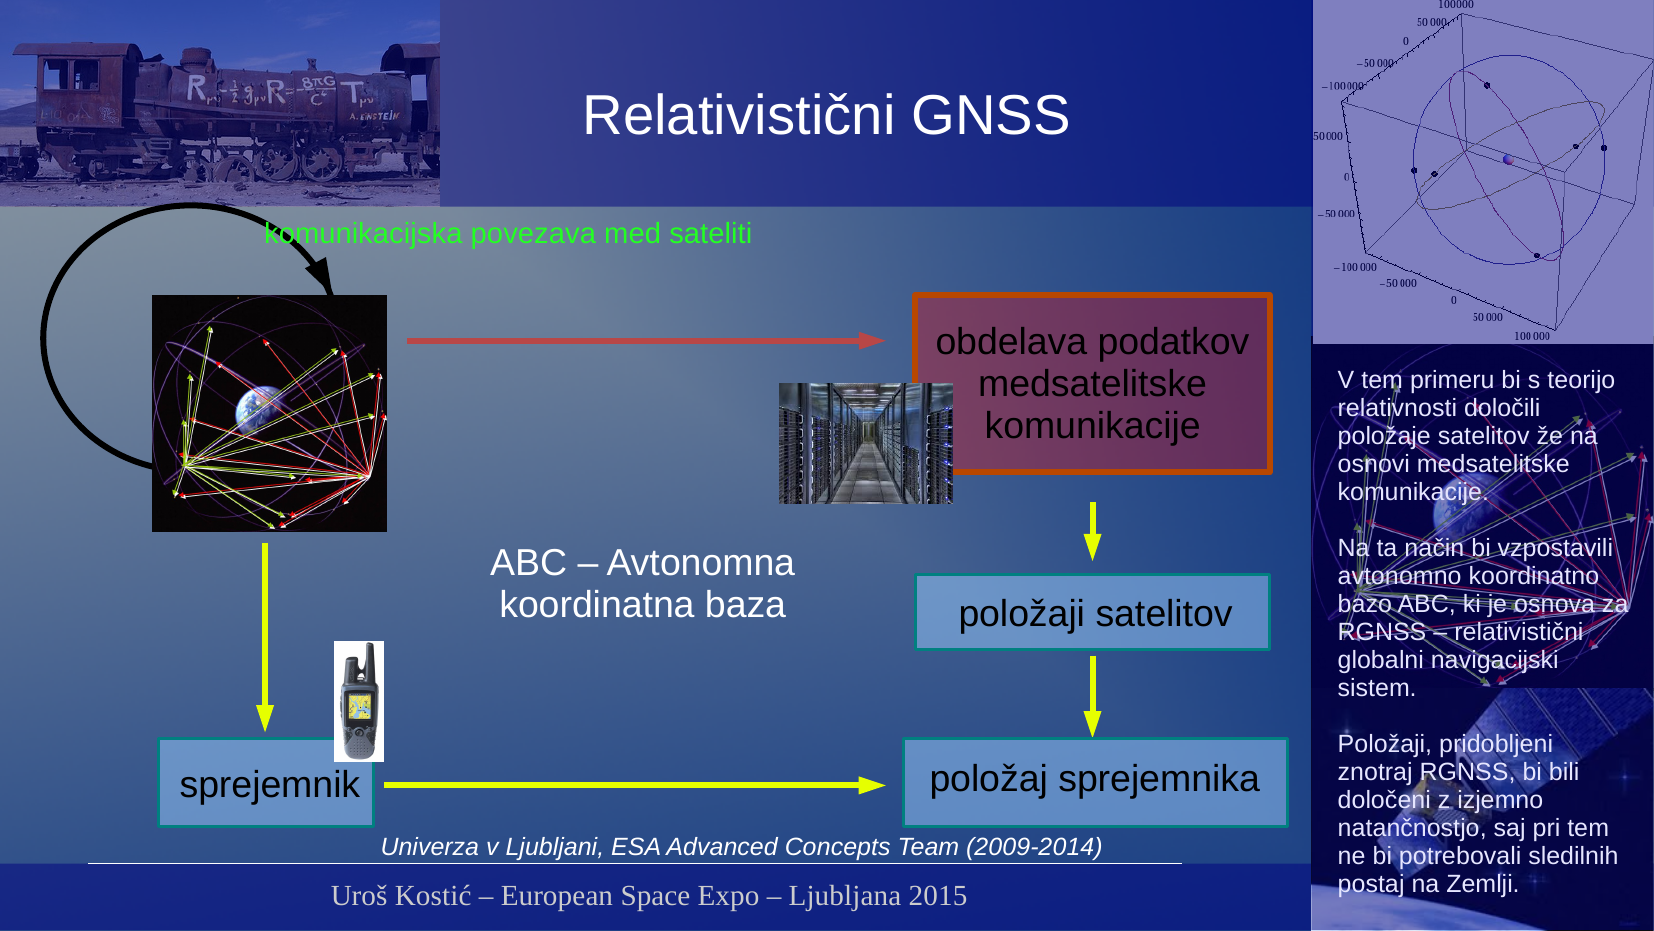

# Relativistični GNSS
komunikacijska povezava med sateliti
obdelava podatkov
medsatelitske
komunikacije
V tem primeru bi s teorijo relativnosti določili položaje satelitov že na osnovi medsatelitske komunikacije.
Na ta način bi vzpostavili avtonomno koordinatno bazo ABC, ki je osnova za RGNSS – relativistični globalni navigacijski sistem.
Položaji, pridobljeni znotraj RGNSS, bi bili določeni z izjemno natančnostjo, saj pri tem ne bi potrebovali sledilnih postaj na Zemlji.
ABC – Avtonomna
koordinatna baza
položaji satelitov
sprejemnik
položaj sprejemnika
Univerza v Ljubljani, ESA Advanced Concepts Team (2009-2014)